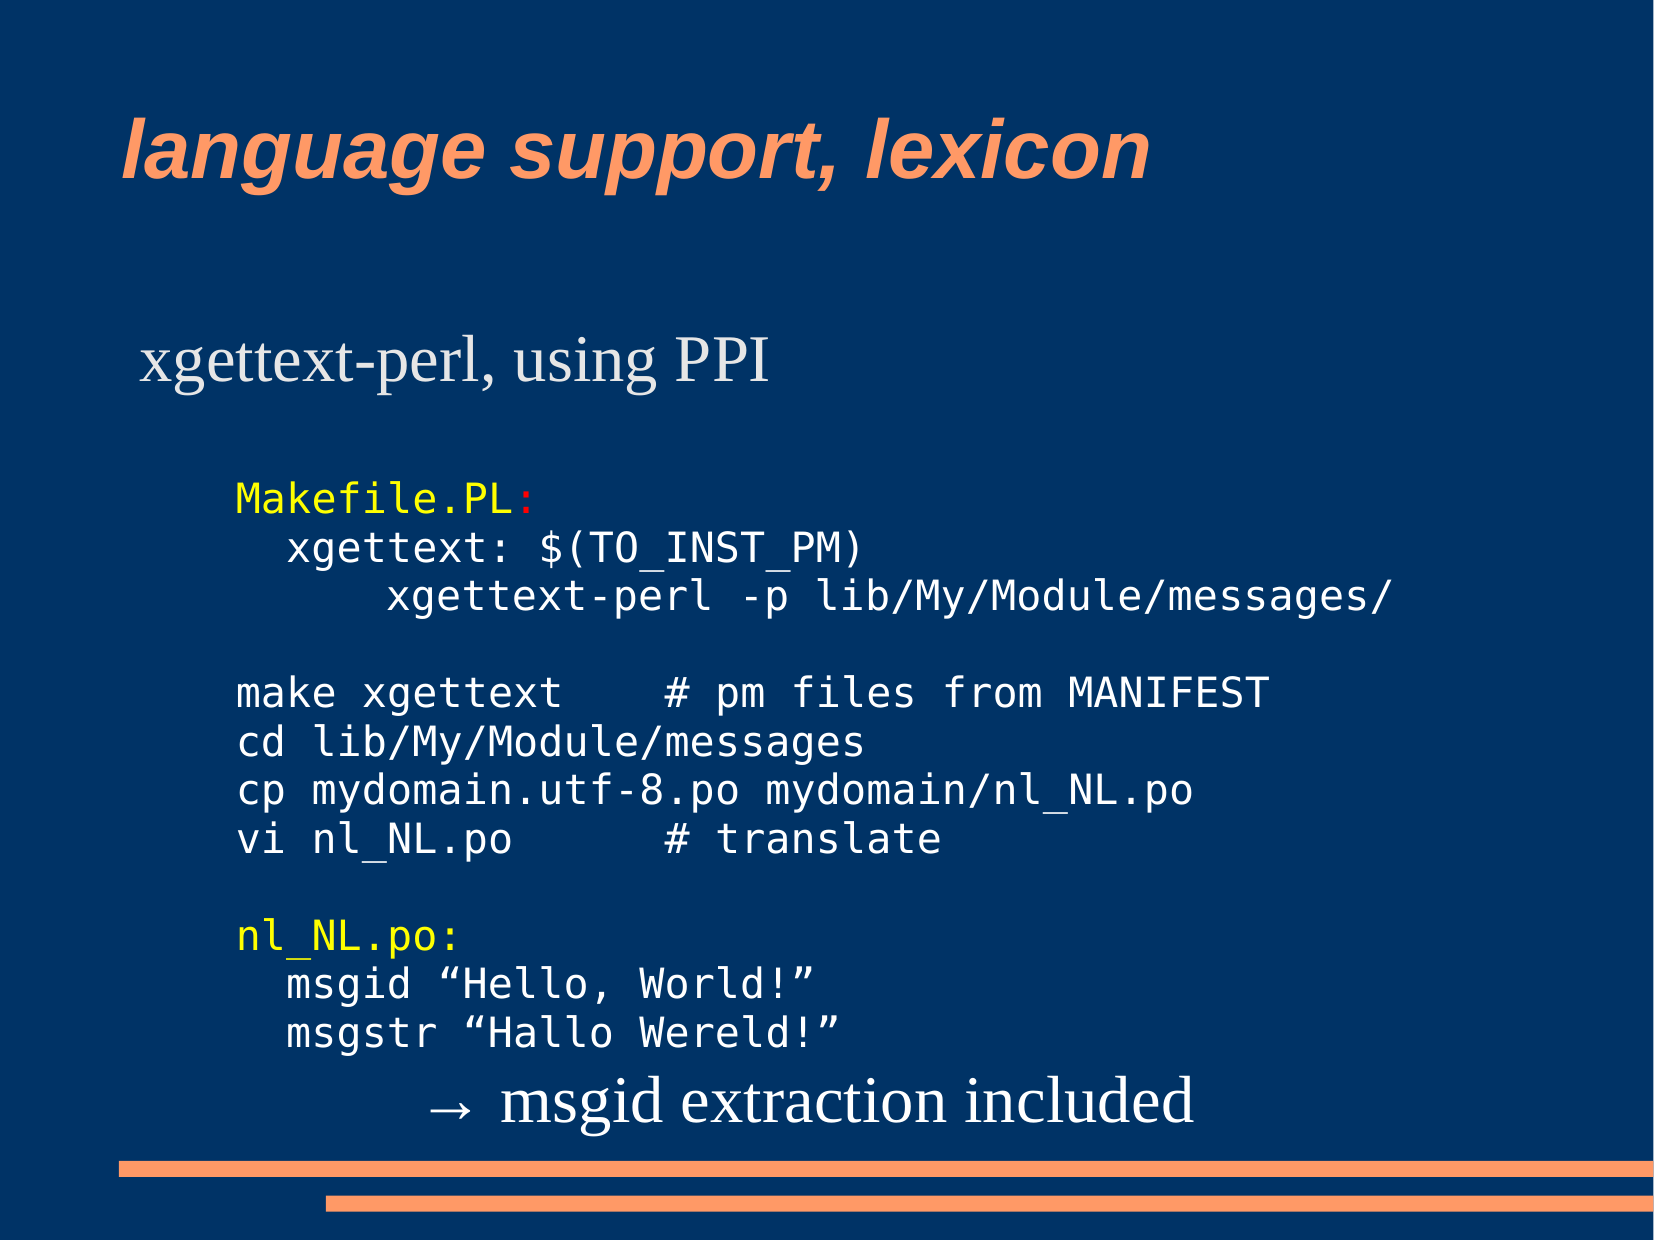

# language support, lexicon
xgettext-perl, using PPI
			→ msgid extraction included
Makefile.PL:
 xgettext: $(TO_INST_PM)
		xgettext-perl -p lib/My/Module/messages/
make xgettext # pm files from MANIFEST
cd lib/My/Module/messages
cp mydomain.utf-8.po mydomain/nl_NL.po
vi nl_NL.po # translate
nl_NL.po:
 msgid “Hello, World!”
 msgstr “Hallo Wereld!”